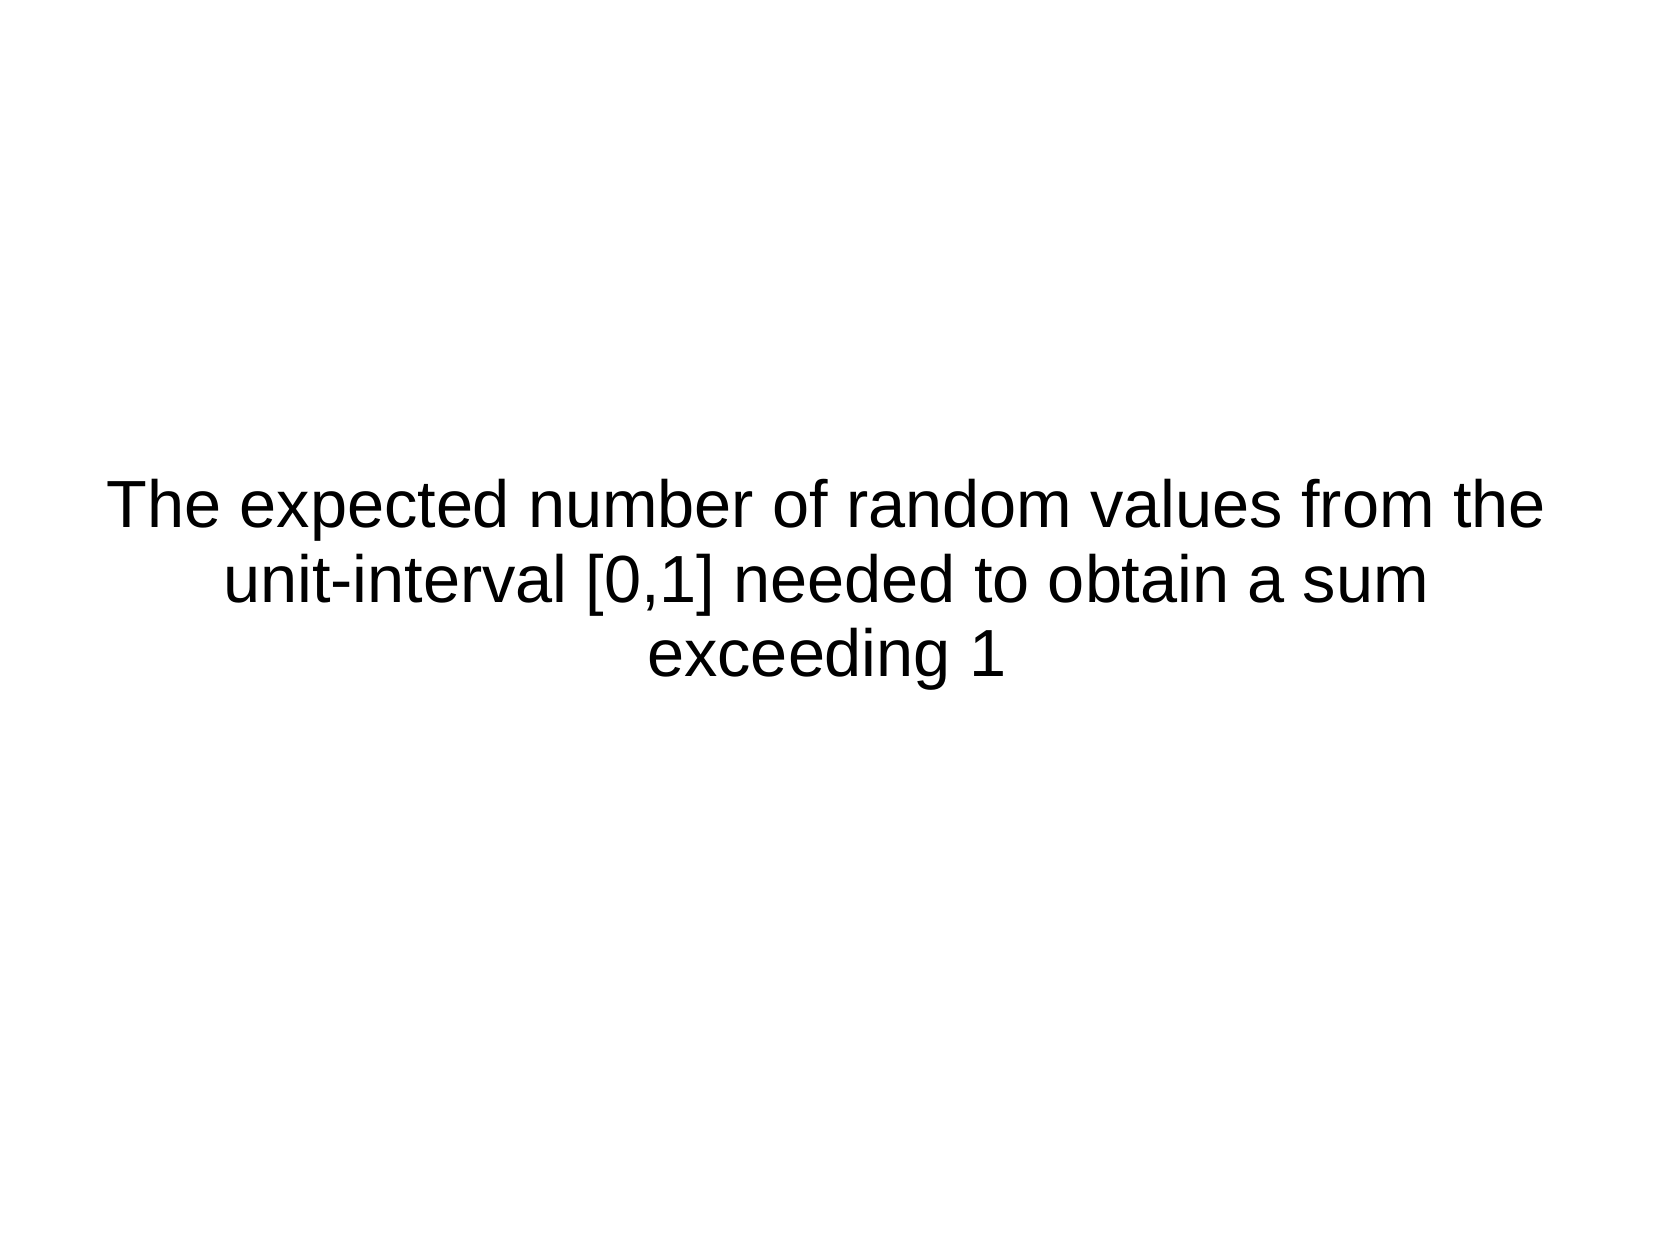

# The expected number of random values from the unit-interval [0,1] needed to obtain a sum exceeding 1